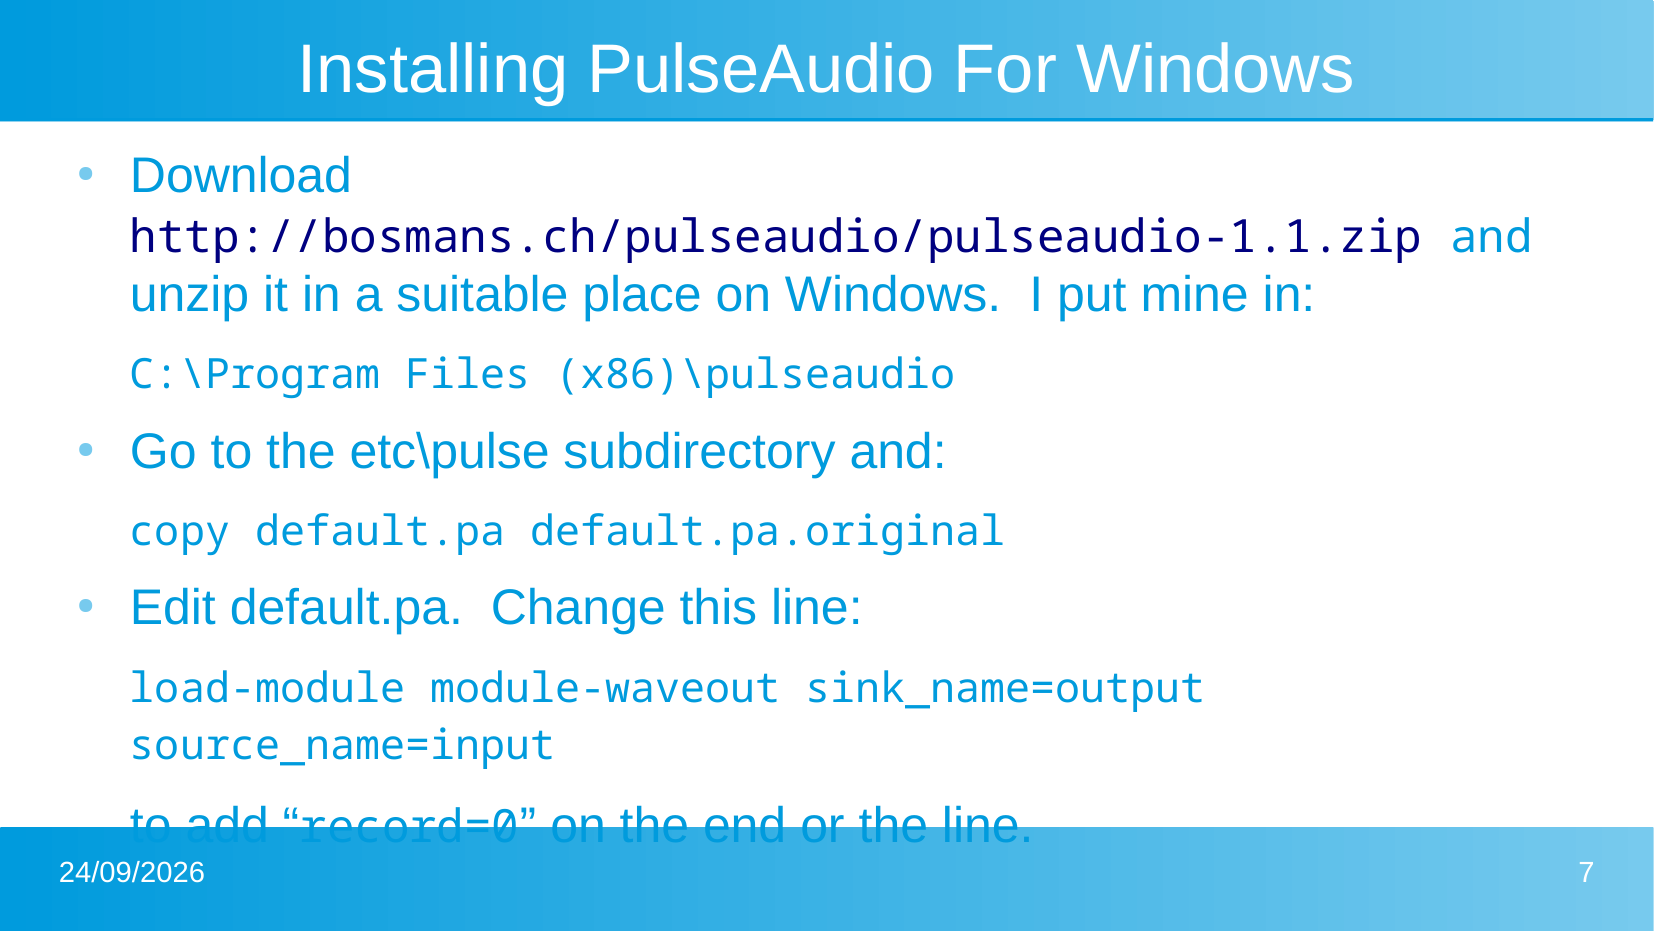

# Installing PulseAudio For Windows
Download http://bosmans.ch/pulseaudio/pulseaudio-1.1.zip and unzip it in a suitable place on Windows. I put mine in:
C:\Program Files (x86)\pulseaudio
Go to the etc\pulse subdirectory and:
copy default.pa default.pa.original
Edit default.pa. Change this line:
load-module module-waveout sink_name=output source_name=input
to add “record=0” on the end or the line.
7